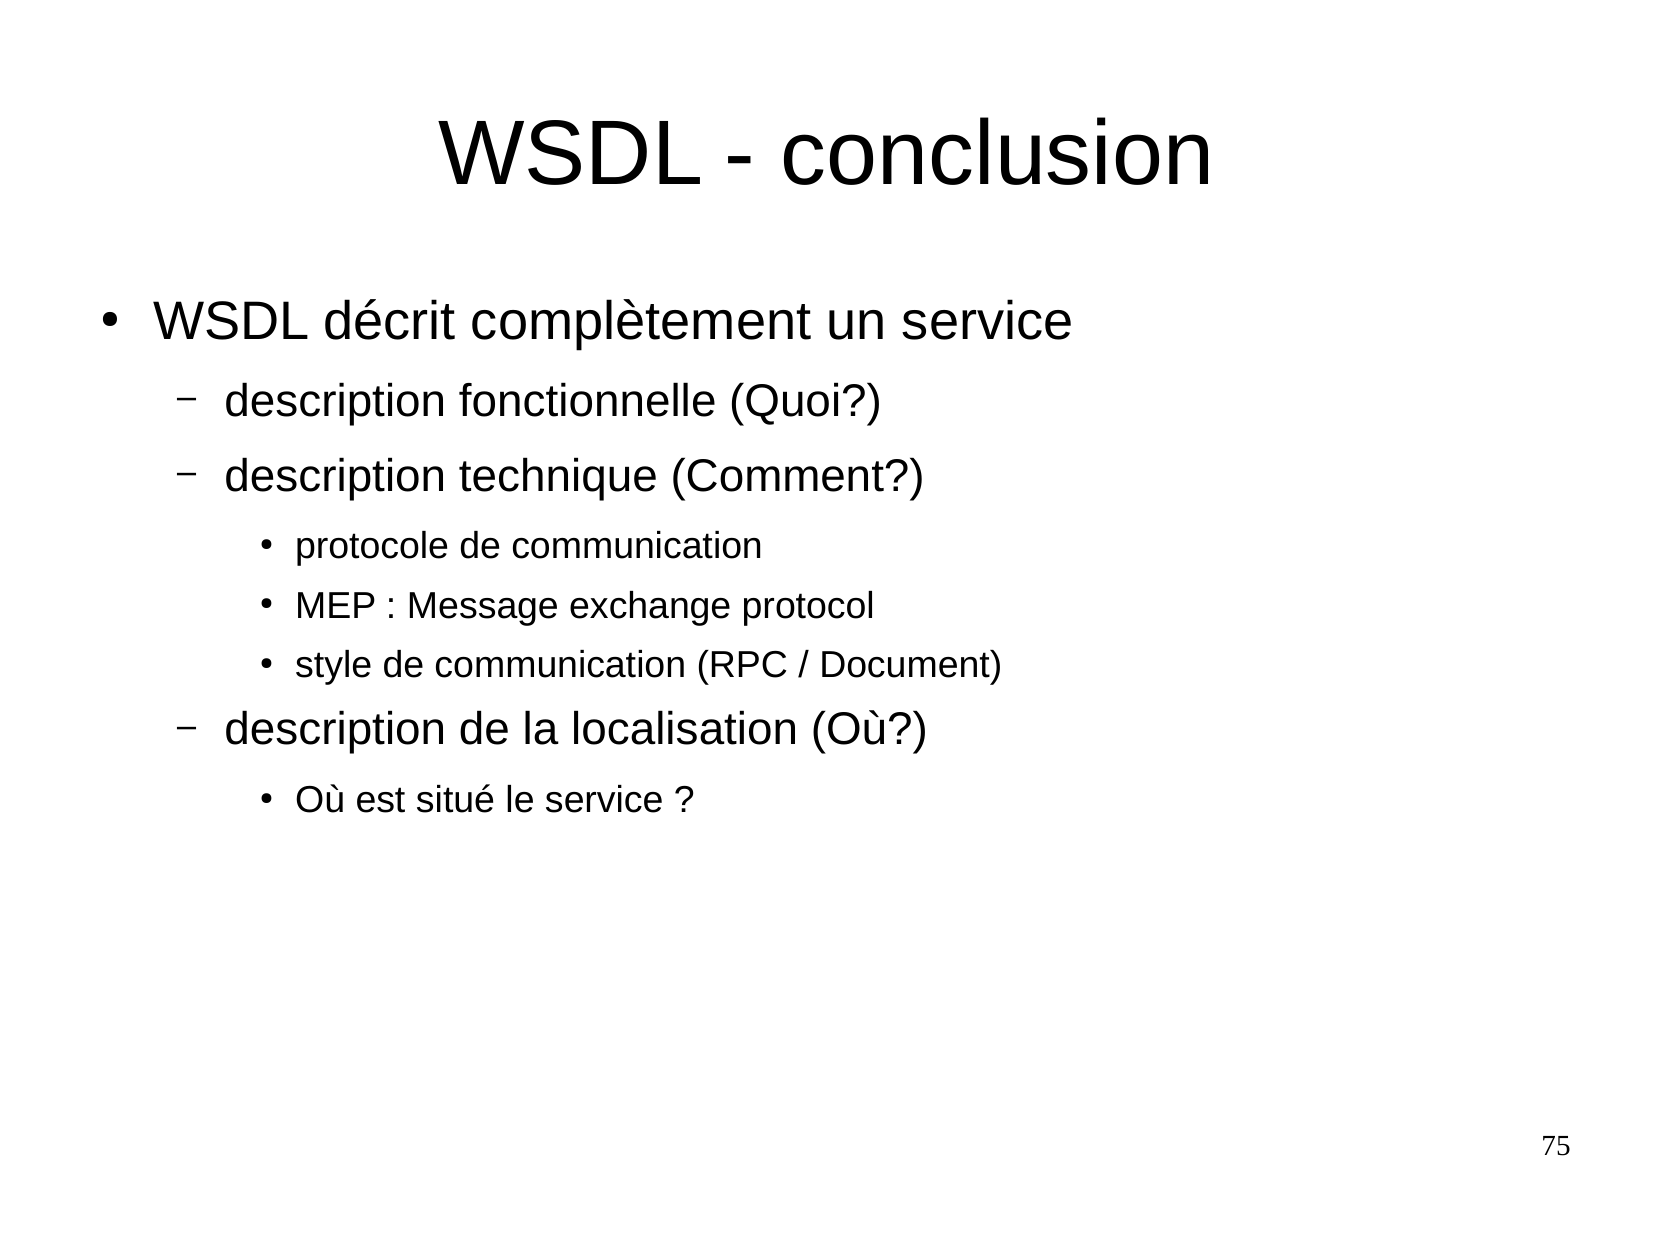

# WSDL - conclusion
WSDL décrit complètement un service
description fonctionnelle (Quoi?)
description technique (Comment?)
protocole de communication
MEP : Message exchange protocol
style de communication (RPC / Document)
description de la localisation (Où?)
Où est situé le service ?
75